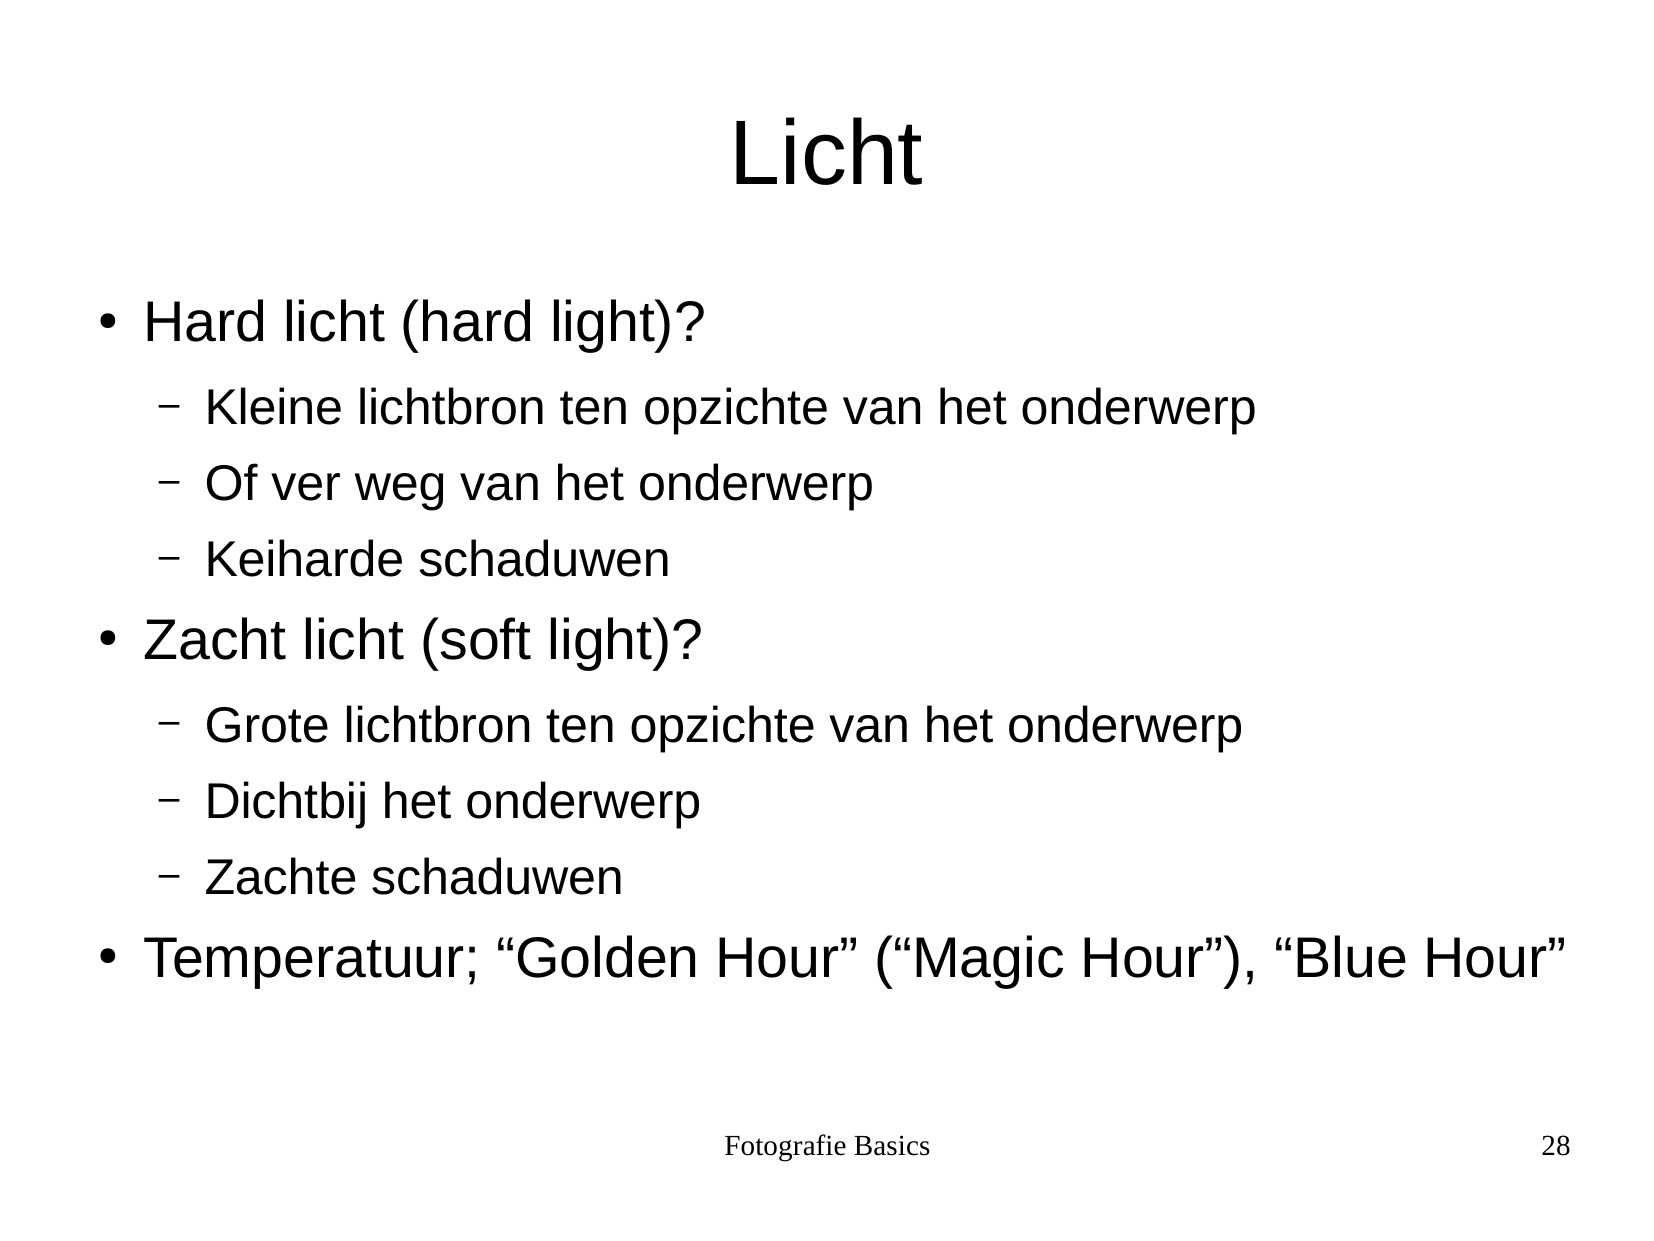

# Licht
Hard licht (hard light)?
Kleine lichtbron ten opzichte van het onderwerp
Of ver weg van het onderwerp
Keiharde schaduwen
Zacht licht (soft light)?
Grote lichtbron ten opzichte van het onderwerp
Dichtbij het onderwerp
Zachte schaduwen
Temperatuur; “Golden Hour” (“Magic Hour”), “Blue Hour”
Fotografie Basics
28